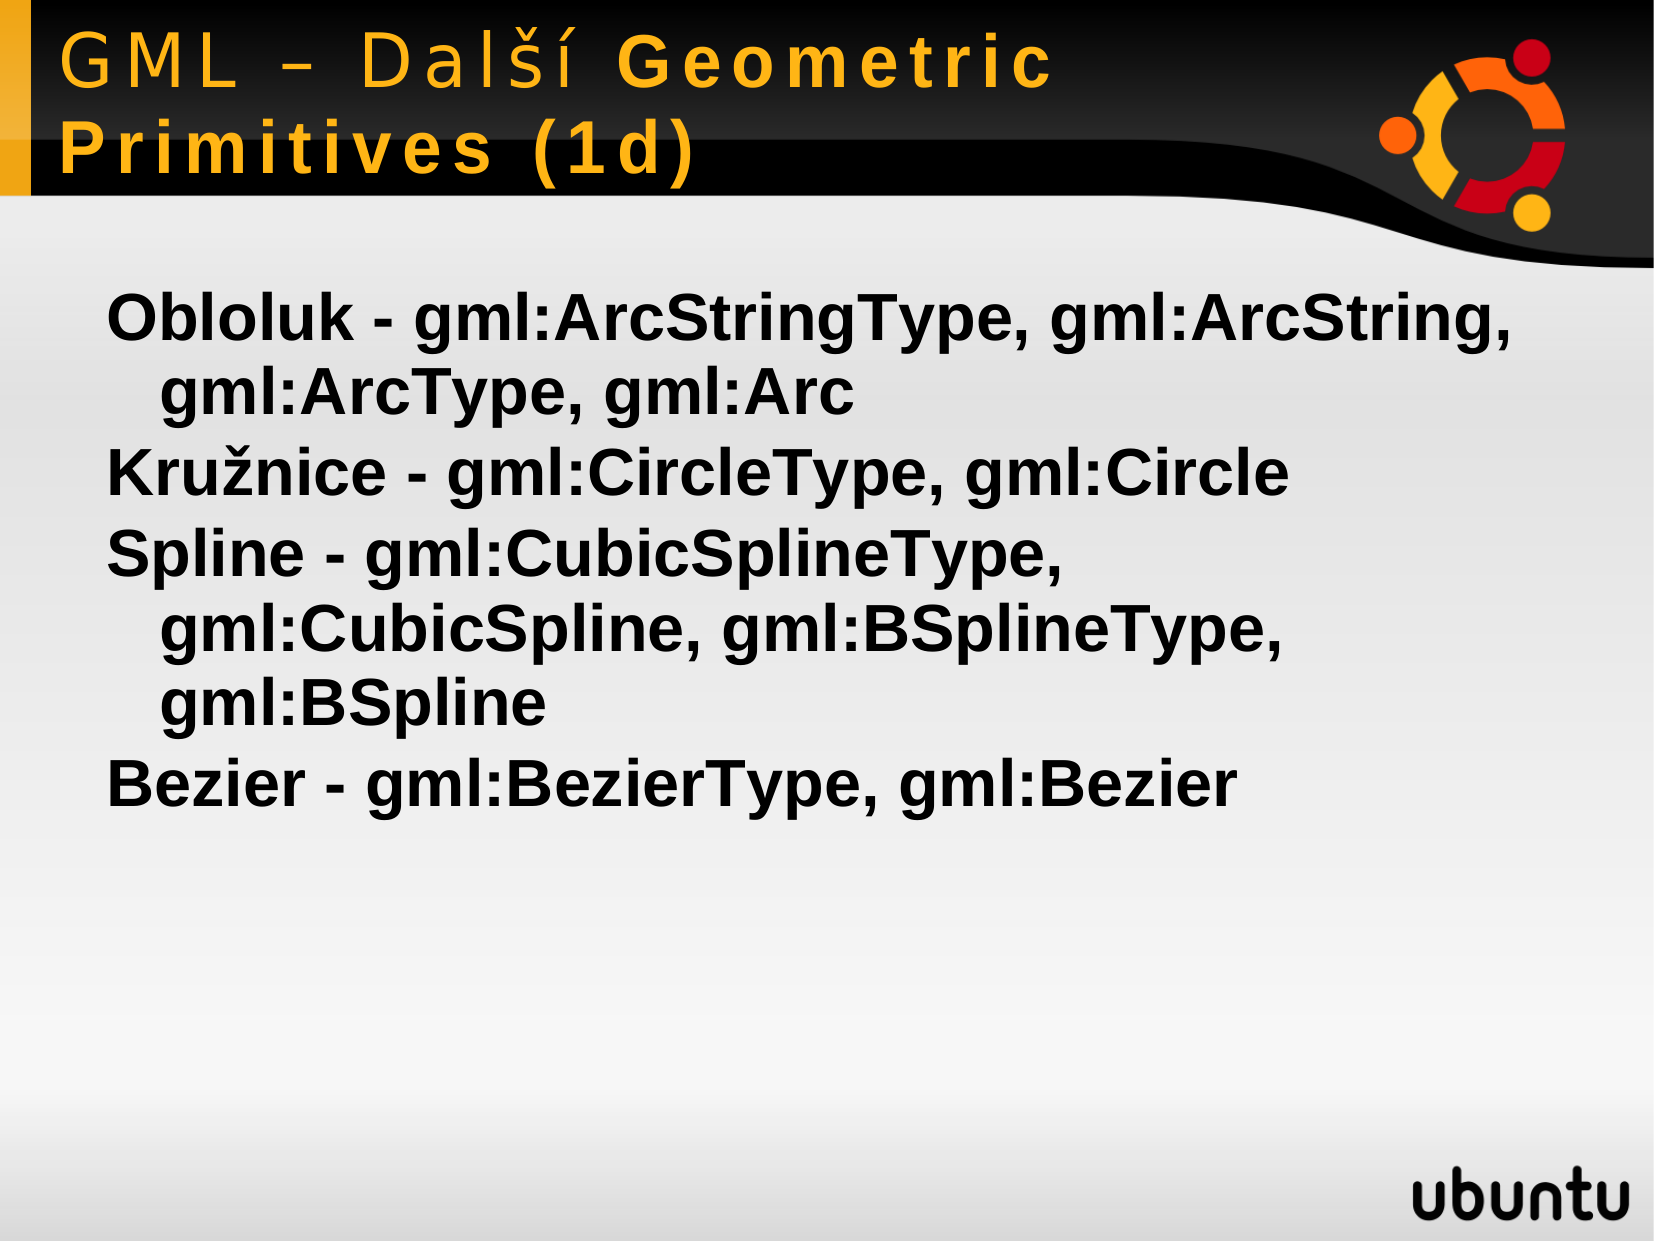

# GML – Další Geometric Primitives (1d)
Obloluk - gml:ArcStringType, gml:ArcString, gml:ArcType, gml:Arc
Kružnice - gml:CircleType, gml:Circle
Spline - gml:CubicSplineType, gml:CubicSpline, gml:BSplineType, gml:BSpline
Bezier - gml:BezierType, gml:Bezier